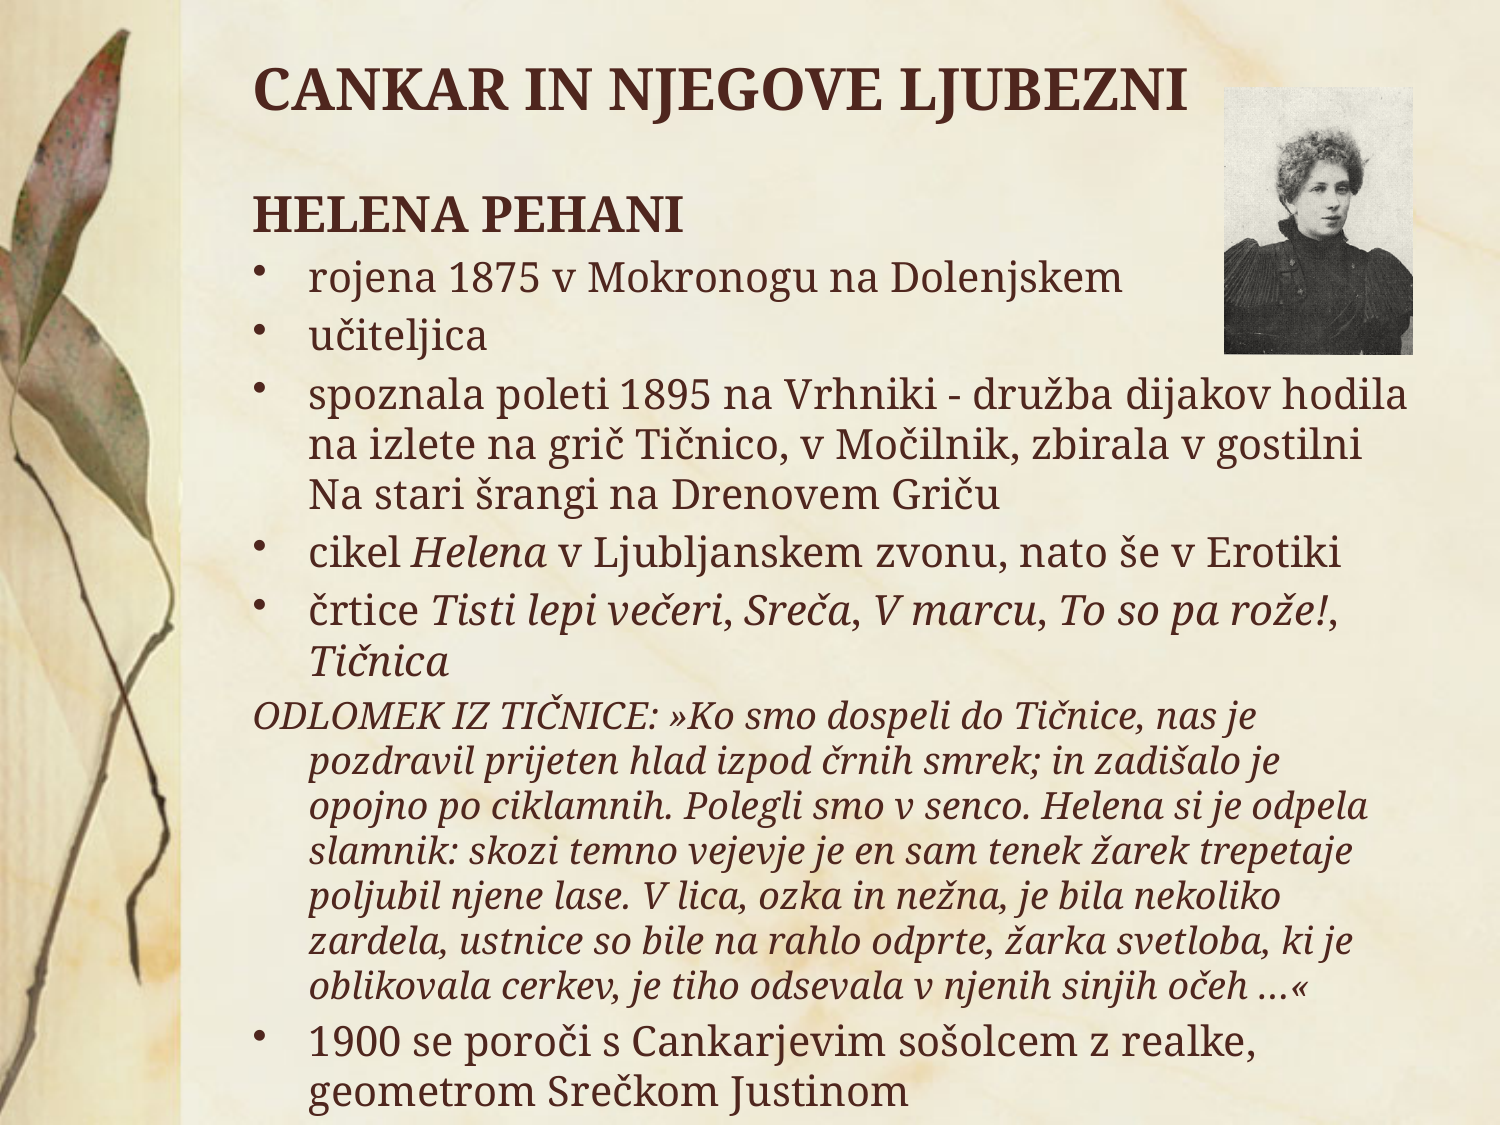

# CANKAR IN NJEGOVE LJUBEZNI
HELENA PEHANI
rojena 1875 v Mokronogu na Dolenjskem
učiteljica
spoznala poleti 1895 na Vrhniki - družba dijakov hodila na izlete na grič Tičnico, v Močilnik, zbirala v gostilni Na stari šrangi na Drenovem Griču
cikel Helena v Ljubljanskem zvonu, nato še v Erotiki
črtice Tisti lepi večeri, Sreča, V marcu, To so pa rože!, Tičnica
ODLOMEK IZ TIČNICE: »Ko smo dospeli do Tičnice, nas je pozdravil prijeten hlad izpod črnih smrek; in zadišalo je opojno po ciklamnih. Polegli smo v senco. Helena si je odpela slamnik: skozi temno vejevje je en sam tenek žarek trepetaje poljubil njene lase. V lica, ozka in nežna, je bila nekoliko zardela, ustnice so bile na rahlo odprte, žarka svetloba, ki je oblikovala cerkev, je tiho odsevala v njenih sinjih očeh …«
1900 se poroči s Cankarjevim sošolcem z realke, geometrom Srečkom Justinom
umre v Ljubljani 1953